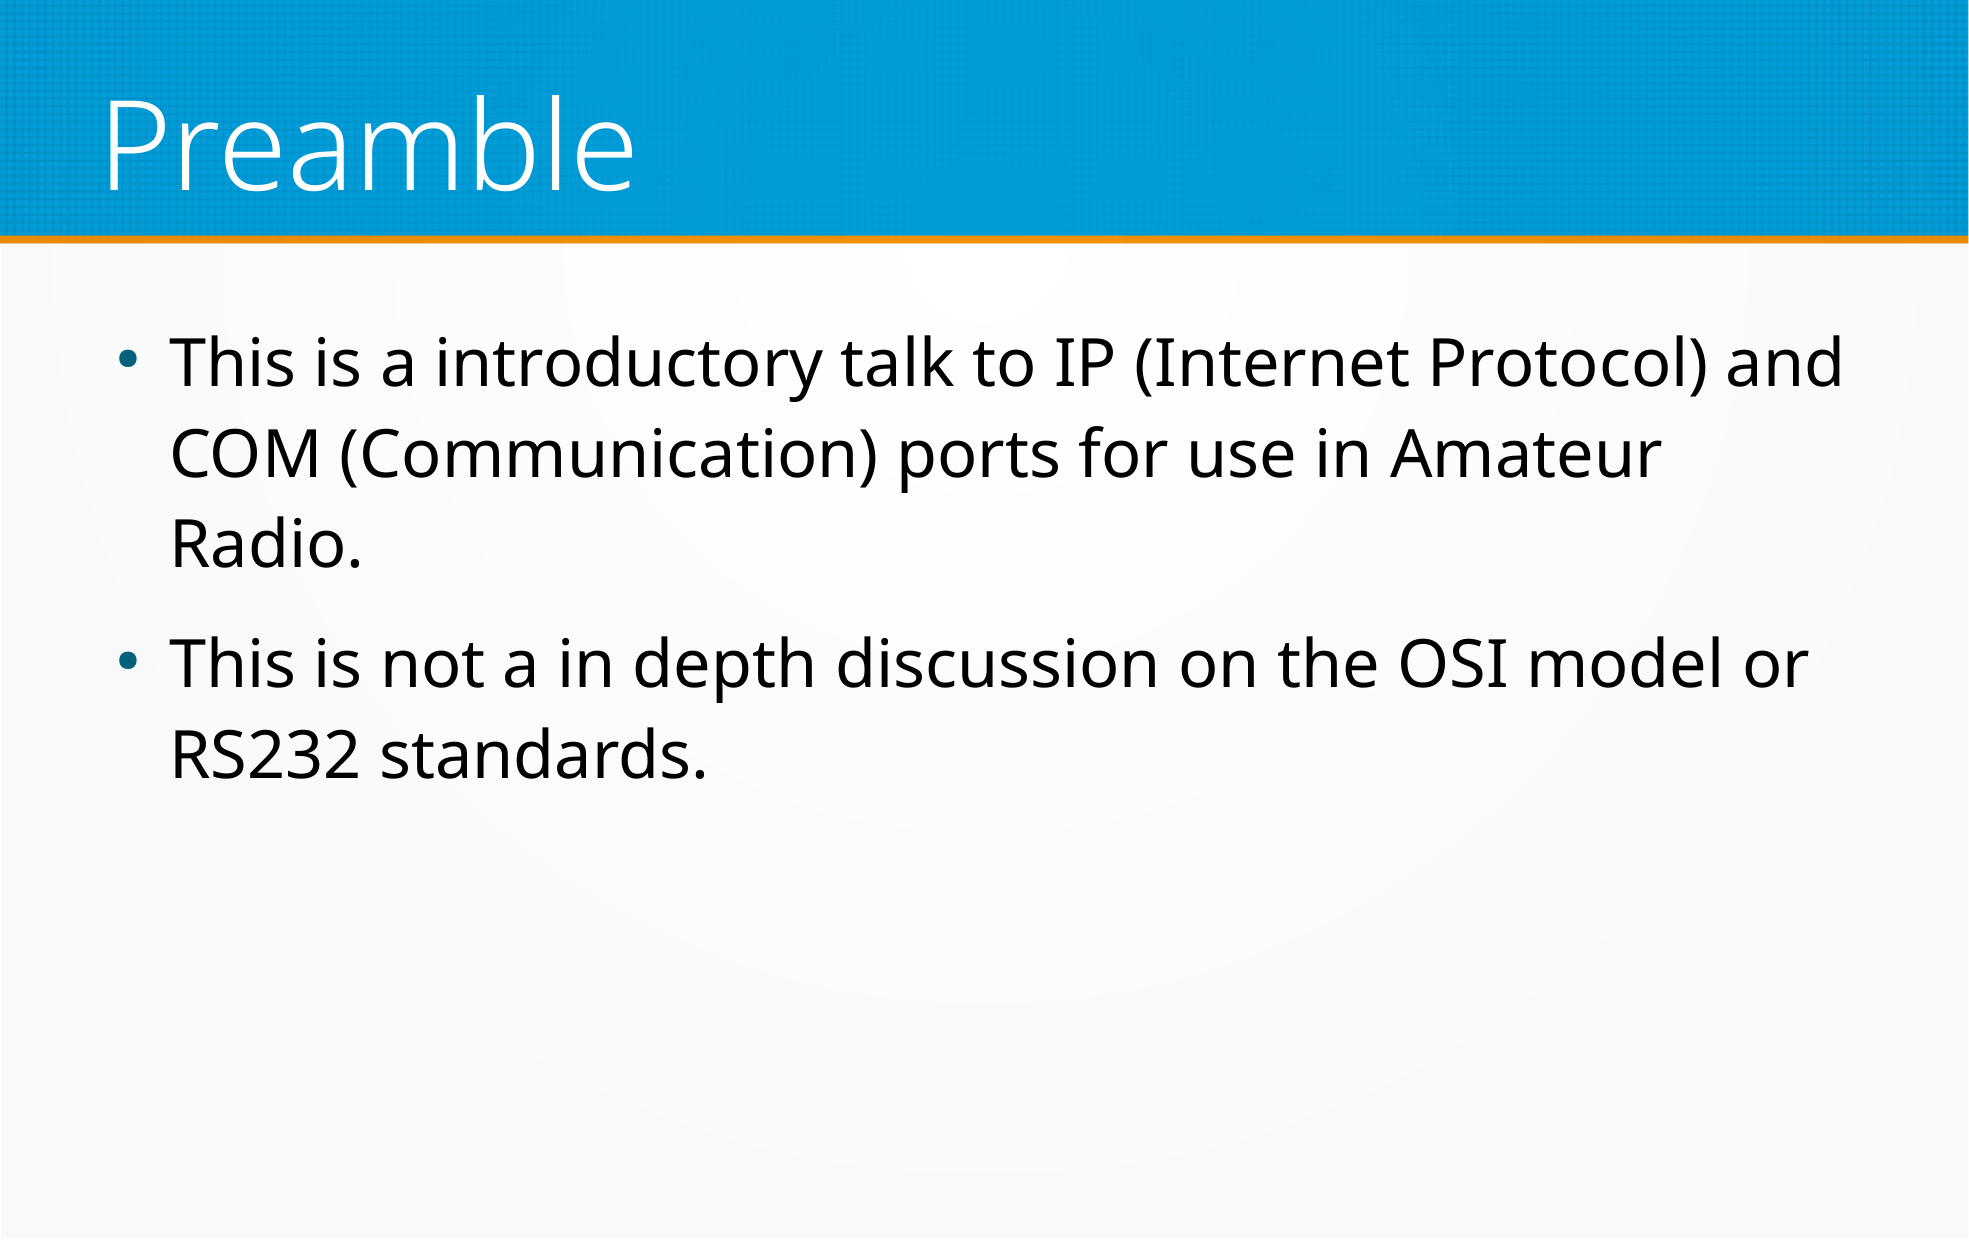

# Preamble
This is a introductory talk to IP (Internet Protocol) and COM (Communication) ports for use in Amateur Radio.
This is not a in depth discussion on the OSI model or RS232 standards.